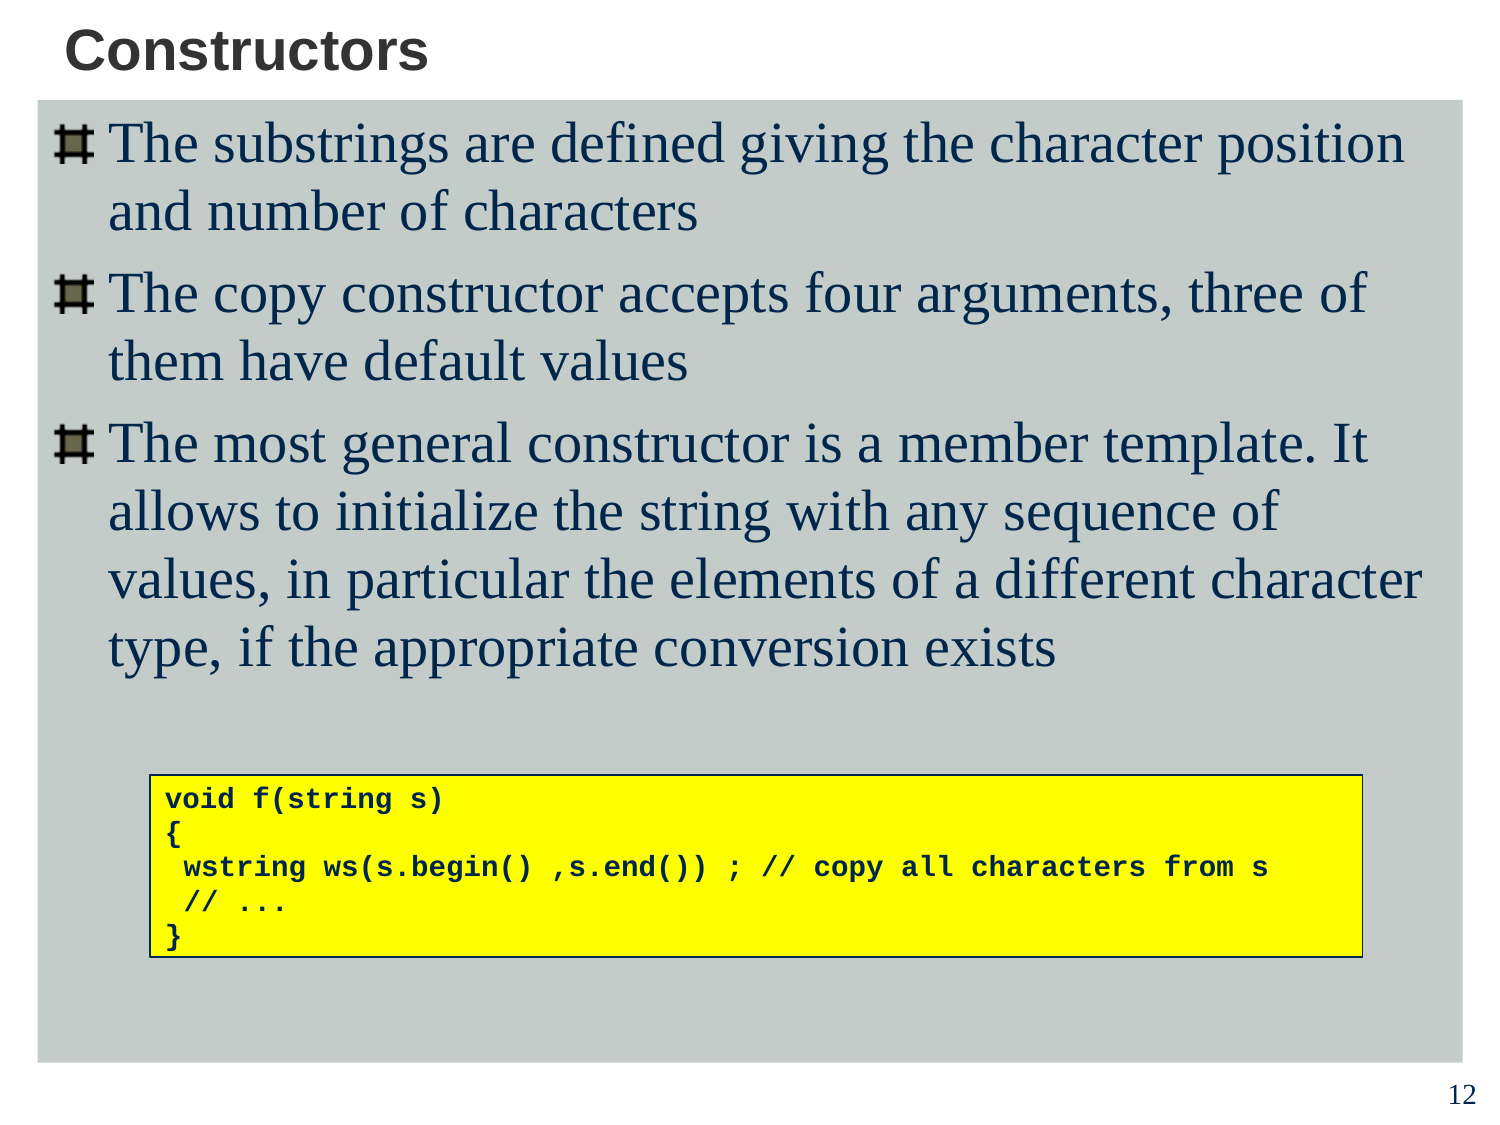

# Constructors
The substrings are defined giving the character position and number of characters
The copy constructor accepts four arguments, three of them have default values
The most general constructor is a member template. It allows to initialize the string with any sequence of values, in particular the elements of a different character type, if the appropriate conversion exists
void f(string s)
{
	wstring ws(s.begin() ,s.end()) ; // copy all characters from s
	// ...
}